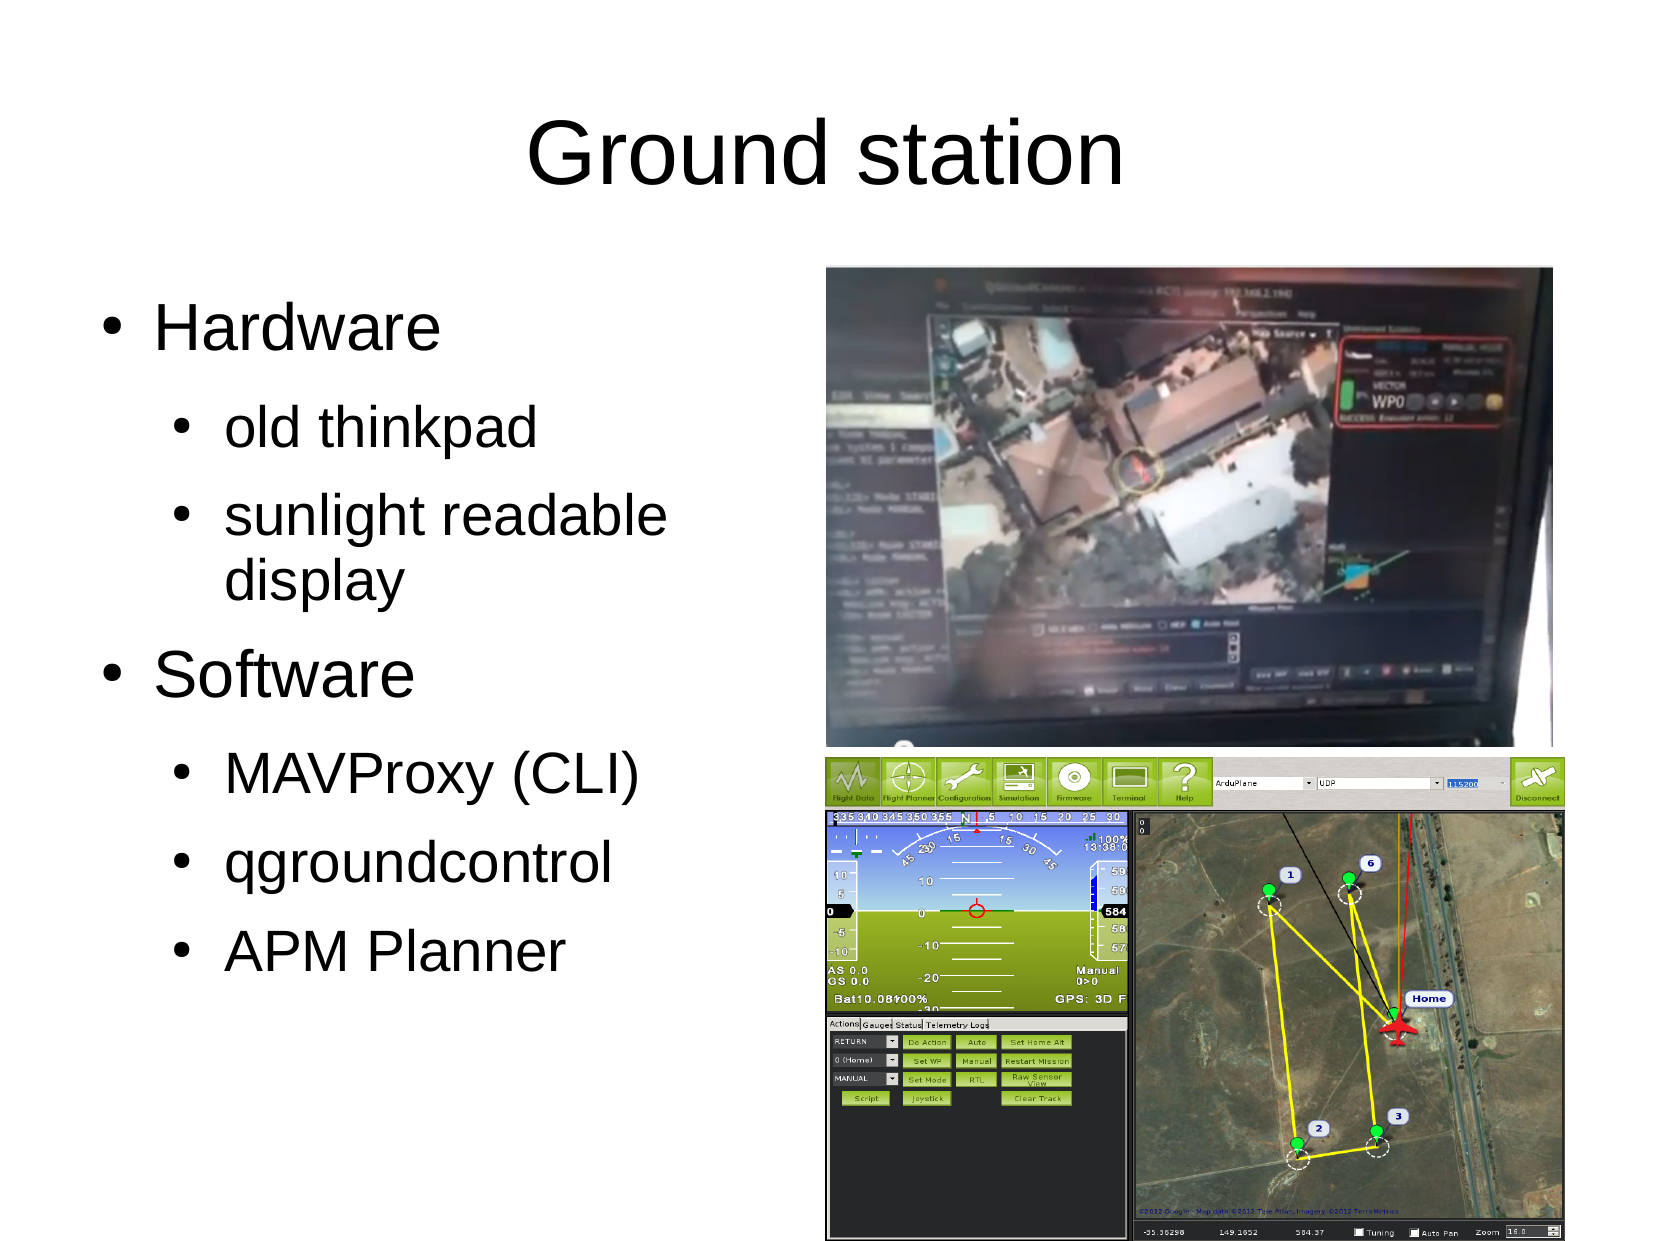

# Ground station
Hardware
old thinkpad
sunlight readable display
Software
MAVProxy (CLI)
qgroundcontrol
APM Planner